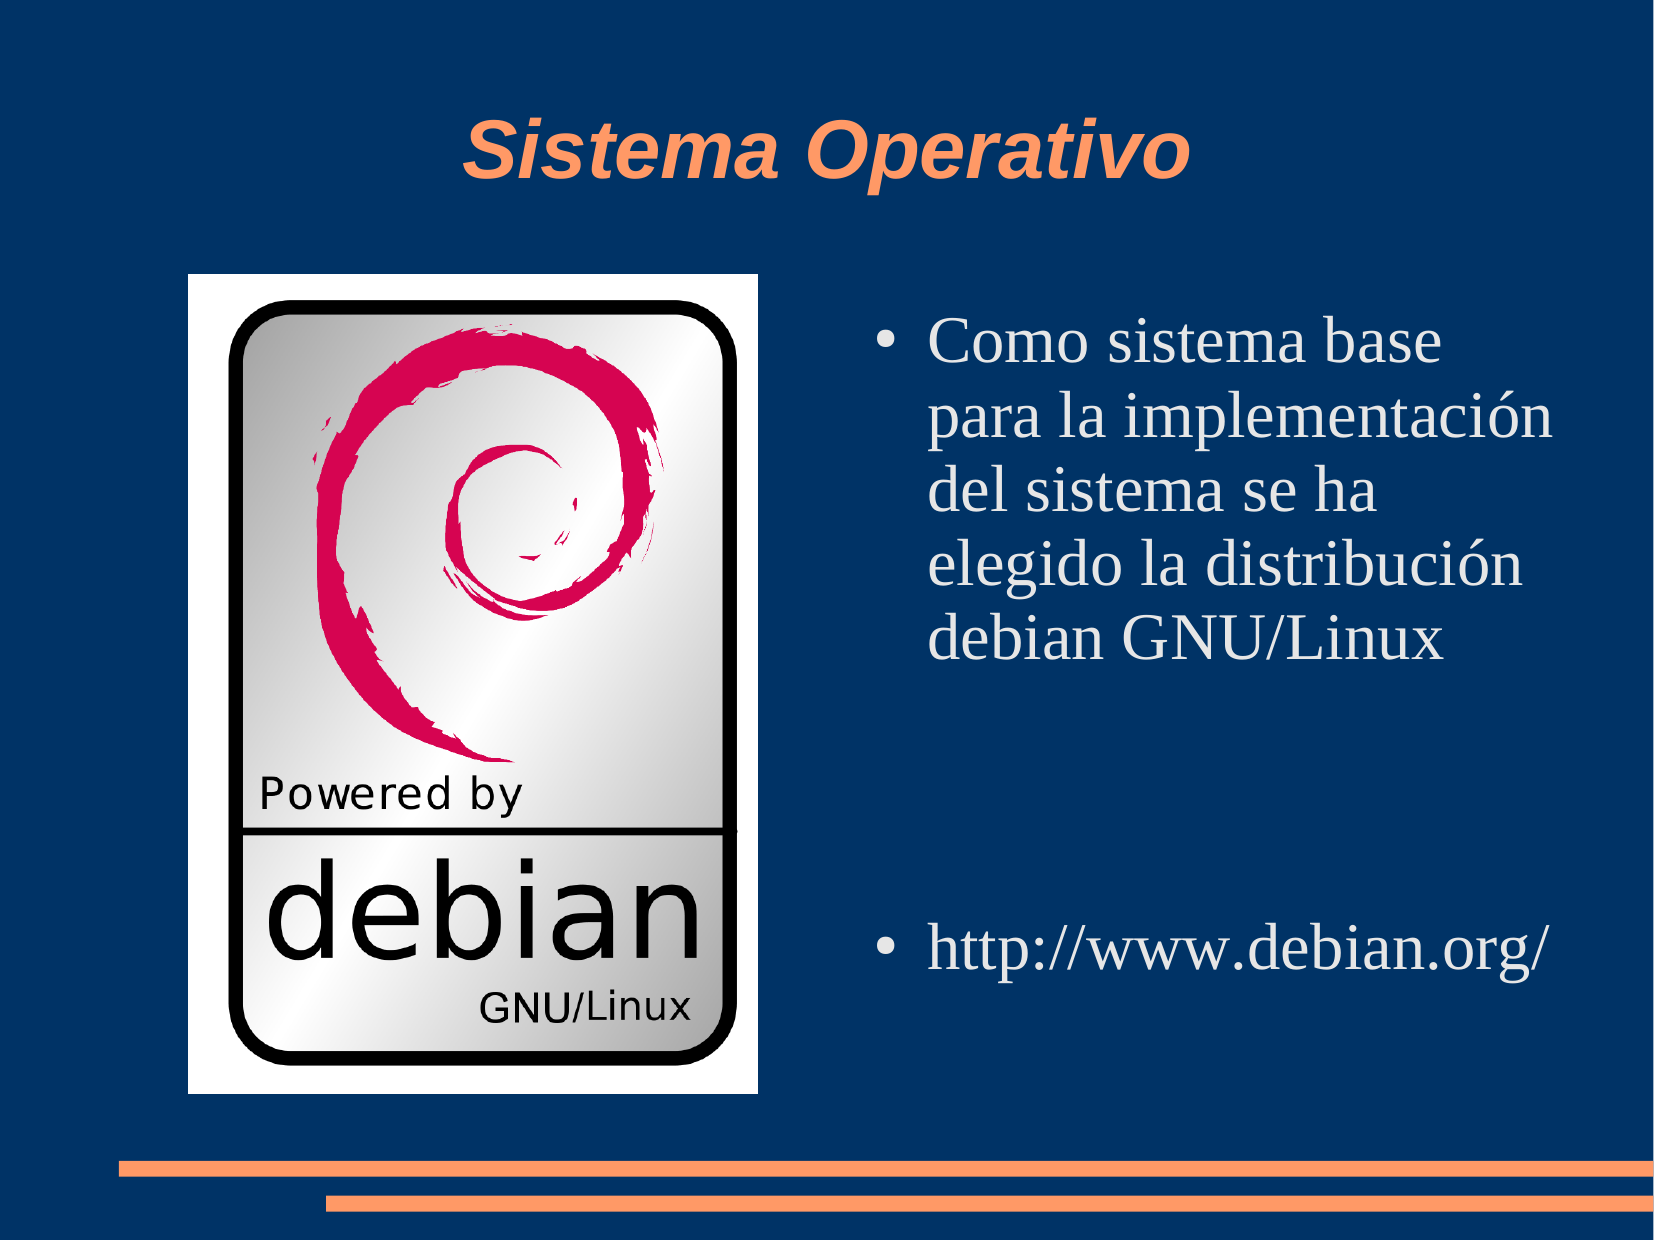

# Sistema Operativo
Como sistema base para la implementación del sistema se ha elegido la distribución debian GNU/Linux
http://www.debian.org/